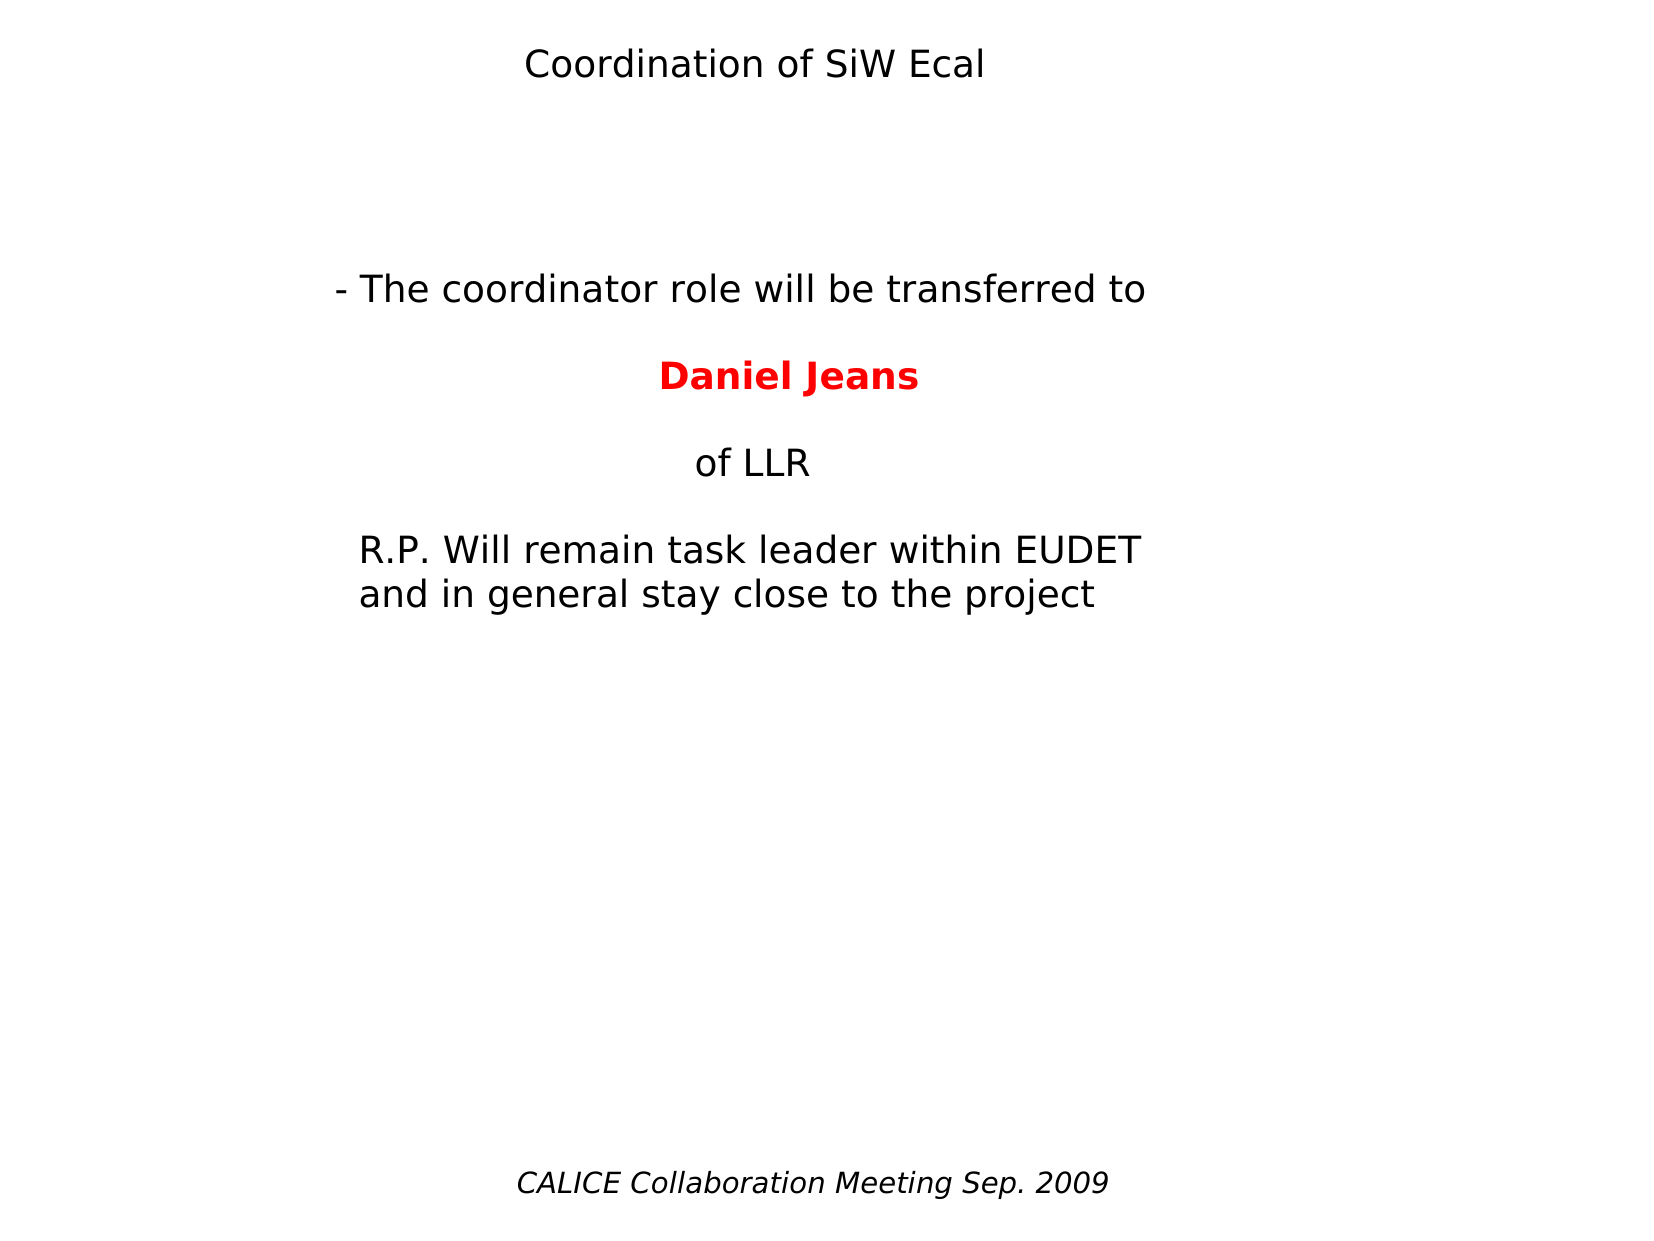

Coordination of SiW Ecal
- The coordinator role will be transferred to
 Daniel Jeans
 of LLR
 R.P. Will remain task leader within EUDET
 and in general stay close to the project